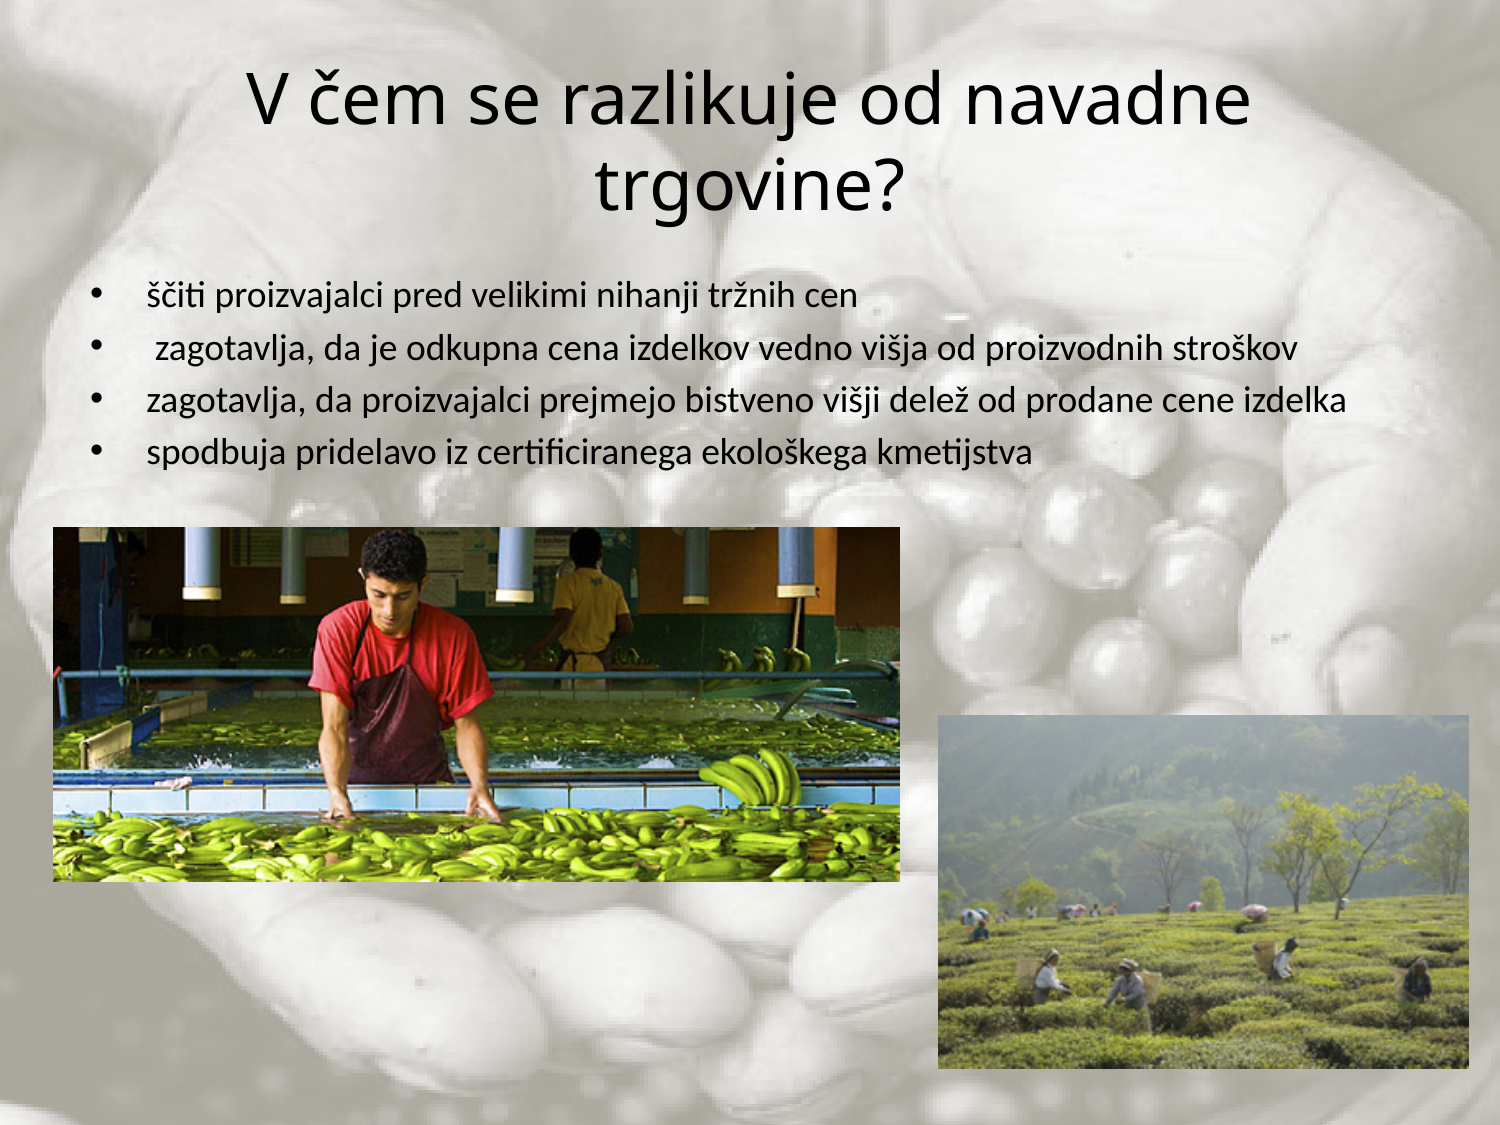

# V čem se razlikuje od navadne trgovine?
ščiti proizvajalci pred velikimi nihanji tržnih cen
 zagotavlja, da je odkupna cena izdelkov vedno višja od proizvodnih stroškov
zagotavlja, da proizvajalci prejmejo bistveno višji delež od prodane cene izdelka
spodbuja pridelavo iz certificiranega ekološkega kmetijstva